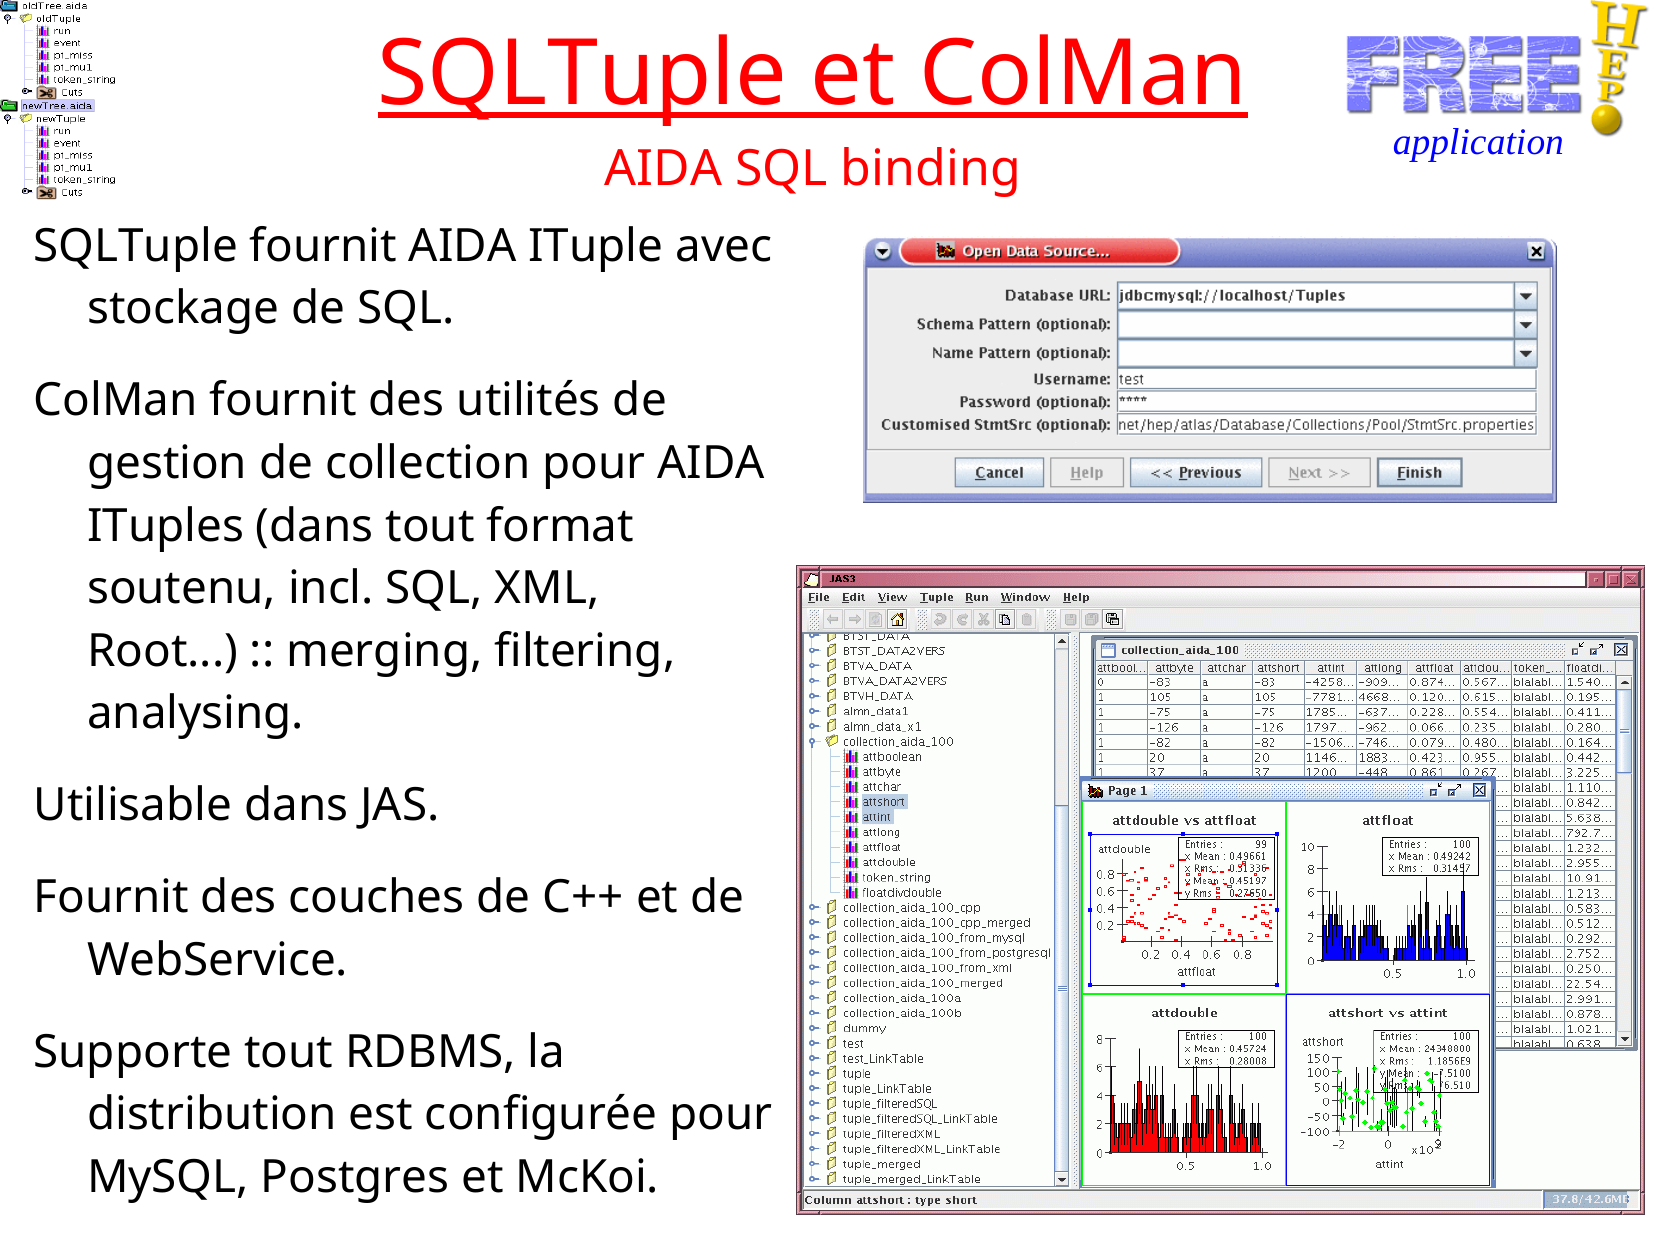

# SQLTuple et ColMan AIDA SQL binding
application
SQLTuple fournit AIDA ITuple avec stockage de SQL.
ColMan fournit des utilités de gestion de collection pour AIDA ITuples (dans tout format soutenu, incl. SQL, XML, Root...) :: merging, filtering, analysing.
Utilisable dans JAS.
Fournit des couches de C++ et de WebService.
Supporte tout RDBMS, la distribution est configurée pour MySQL, Postgres et McKoi.